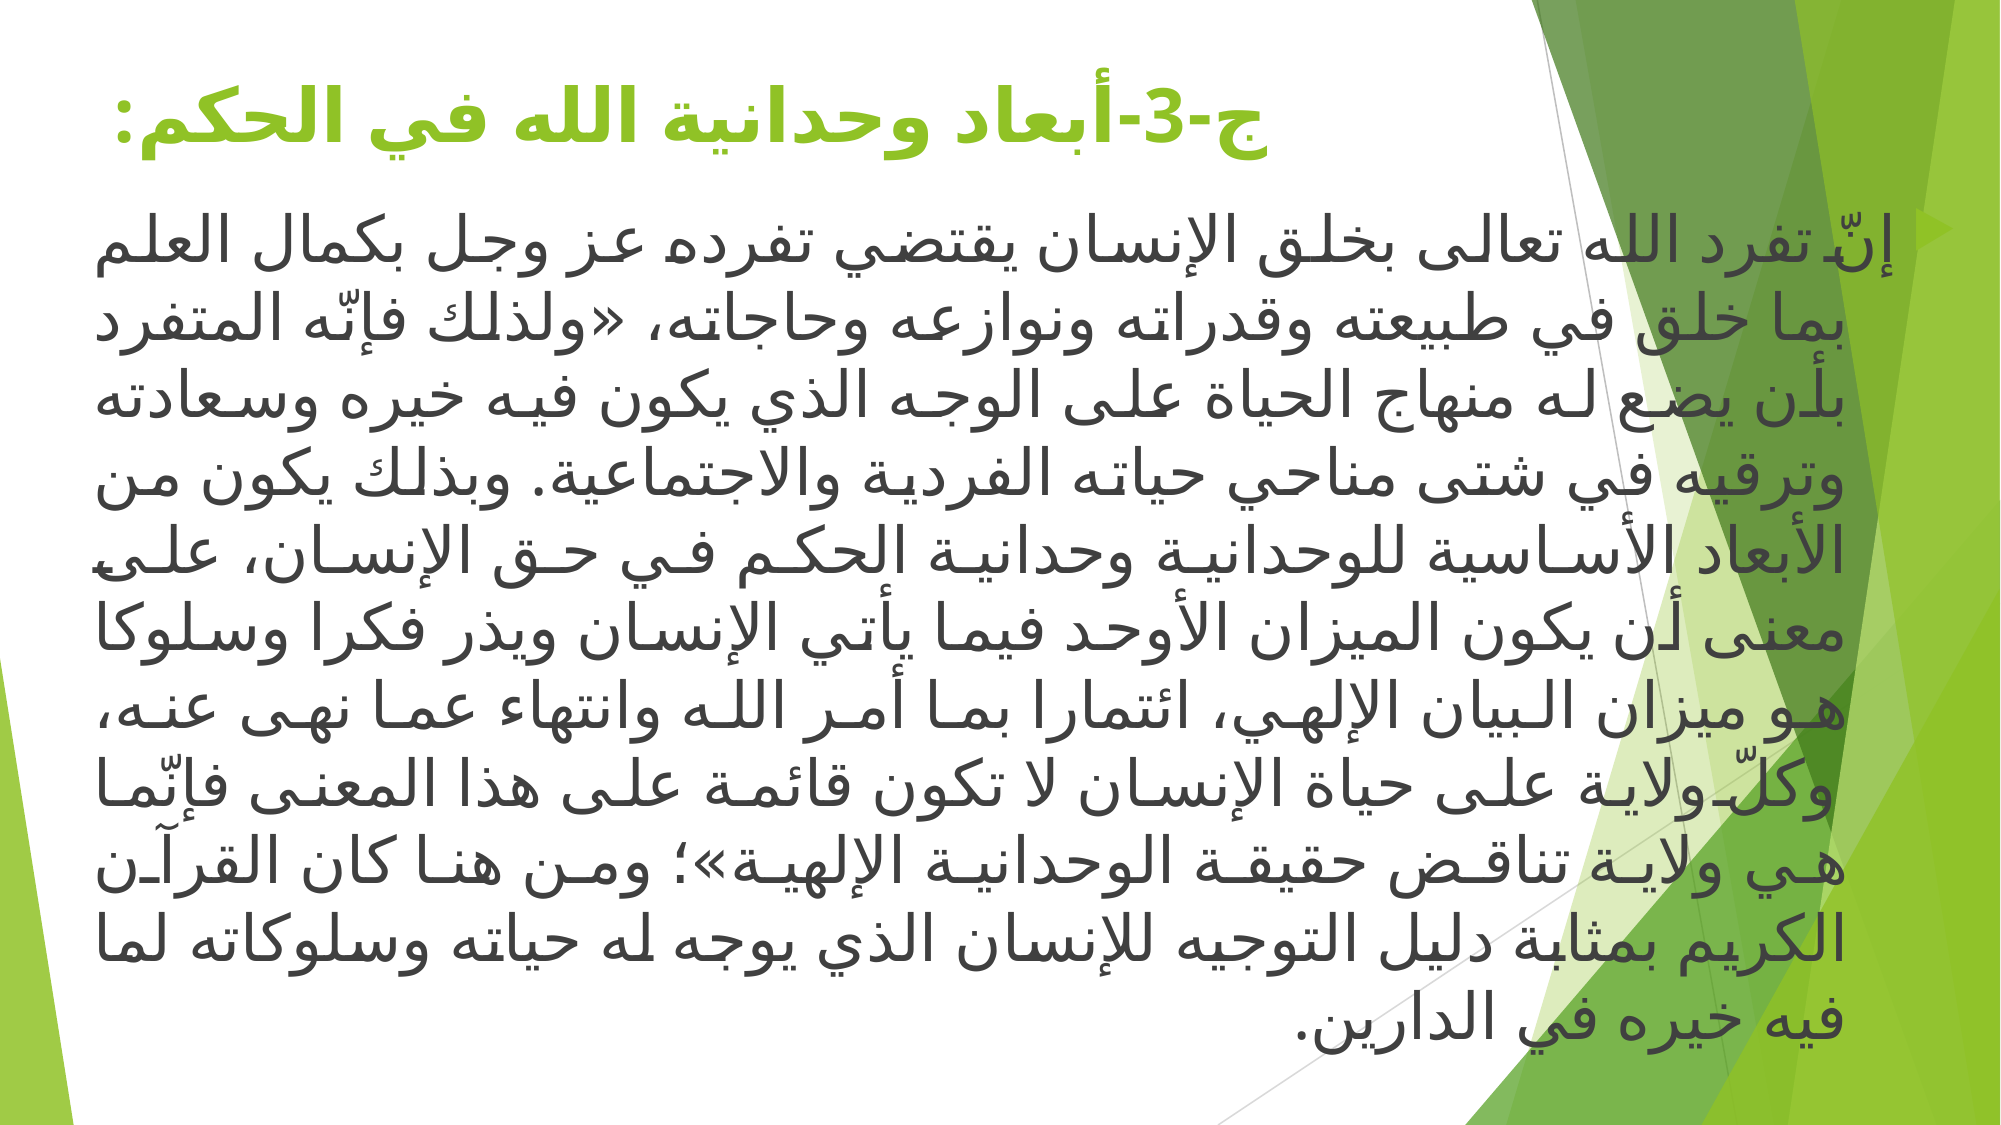

# ج-3-أبعاد وحدانية الله في الحكم:
إنّ تفرد الله تعالى بخلق الإنسان يقتضي تفرده عز وجل بكمال العلم بما خلق في طبيعته وقدراته ونوازعه وحاجاته، «ولذلك فإنّه المتفرد بأن يضع له منهاج الحياة على الوجه الذي يكون فيه خيره وسعادته وترقيه في شتى مناحي حياته الفردية والاجتماعية. وبذلك يكون من الأبعاد الأساسية للوحدانية وحدانية الحكم في حق الإنسان، على معنى أن يكون الميزان الأوحد فيما يأتي الإنسان ويذر فكرا وسلوكا هو ميزان البيان الإلهي، ائتمارا بما أمر الله وانتهاء عما نهى عنه، وكلّ ولاية على حياة الإنسان لا تكون قائمة على هذا المعنى فإنّما هي ولاية تناقض حقيقة الوحدانية الإلهية»؛ ومن هنا كان القرآن الكريم بمثابة دليل التوجيه للإنسان الذي يوجه له حياته وسلوكاته لما فيه خيره في الدارين.